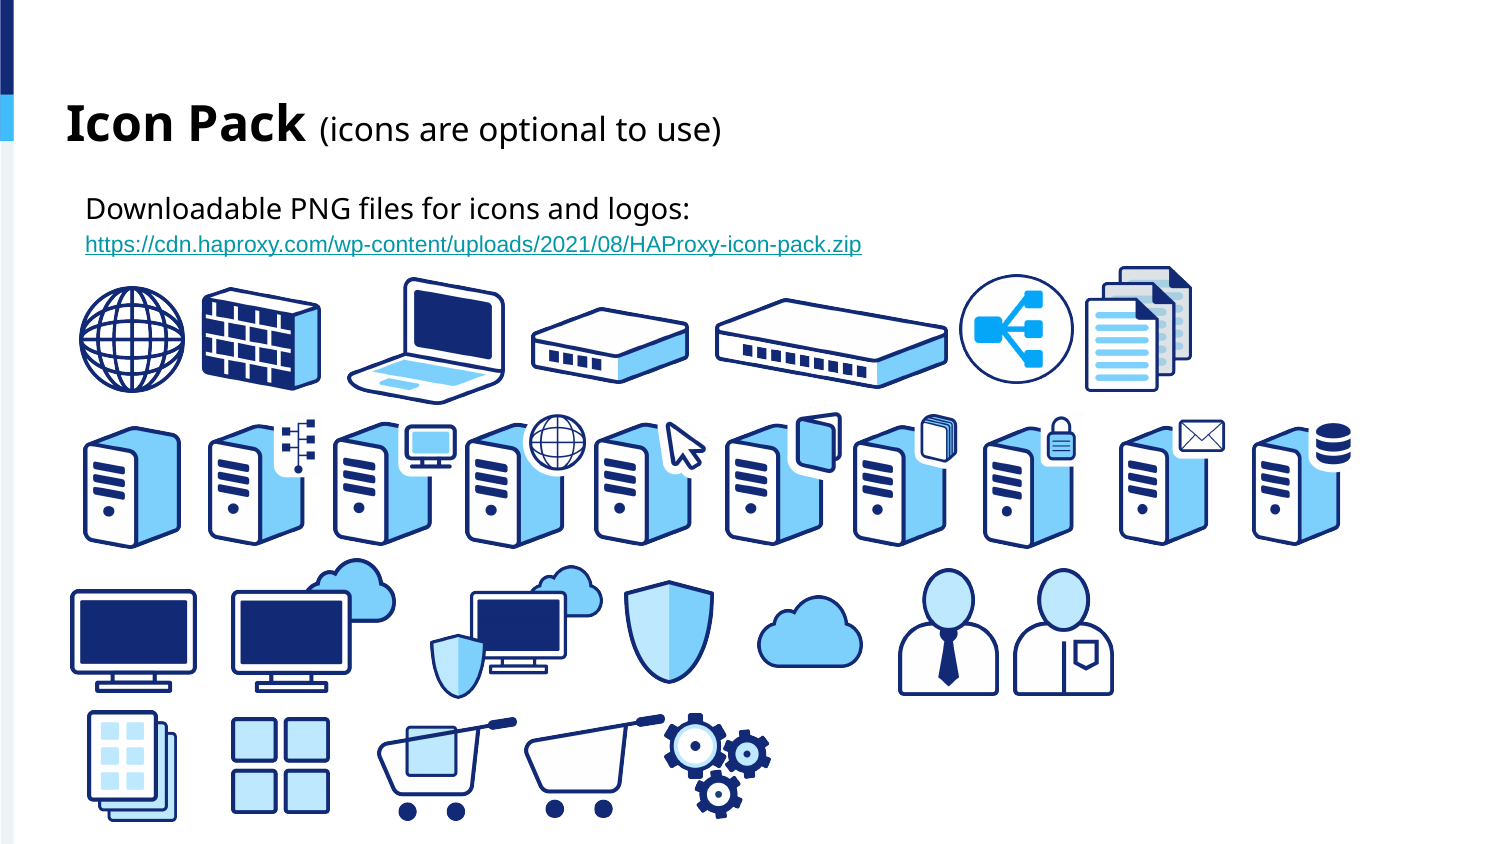

# Icon Pack (icons are optional to use)
Downloadable PNG files for icons and logos:
https://cdn.haproxy.com/wp-content/uploads/2021/08/HAProxy-icon-pack.zip